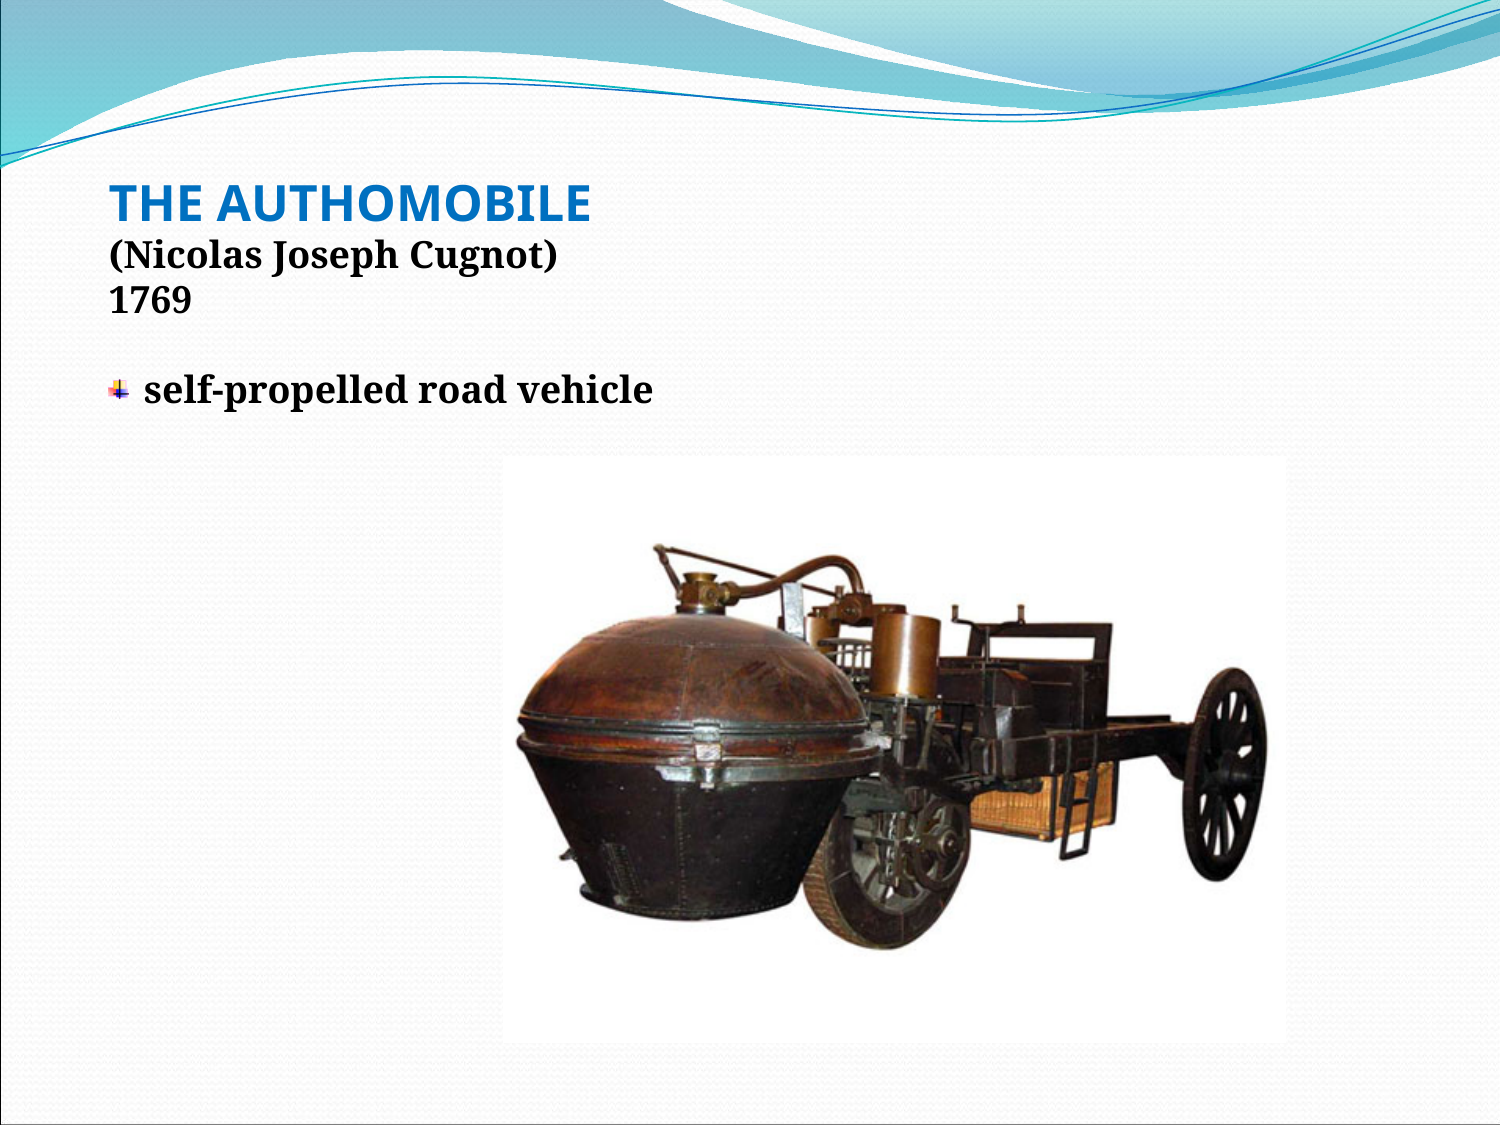

THE AUTHOMOBILE
(Nicolas Joseph Cugnot)
1769
self-propelled road vehicle